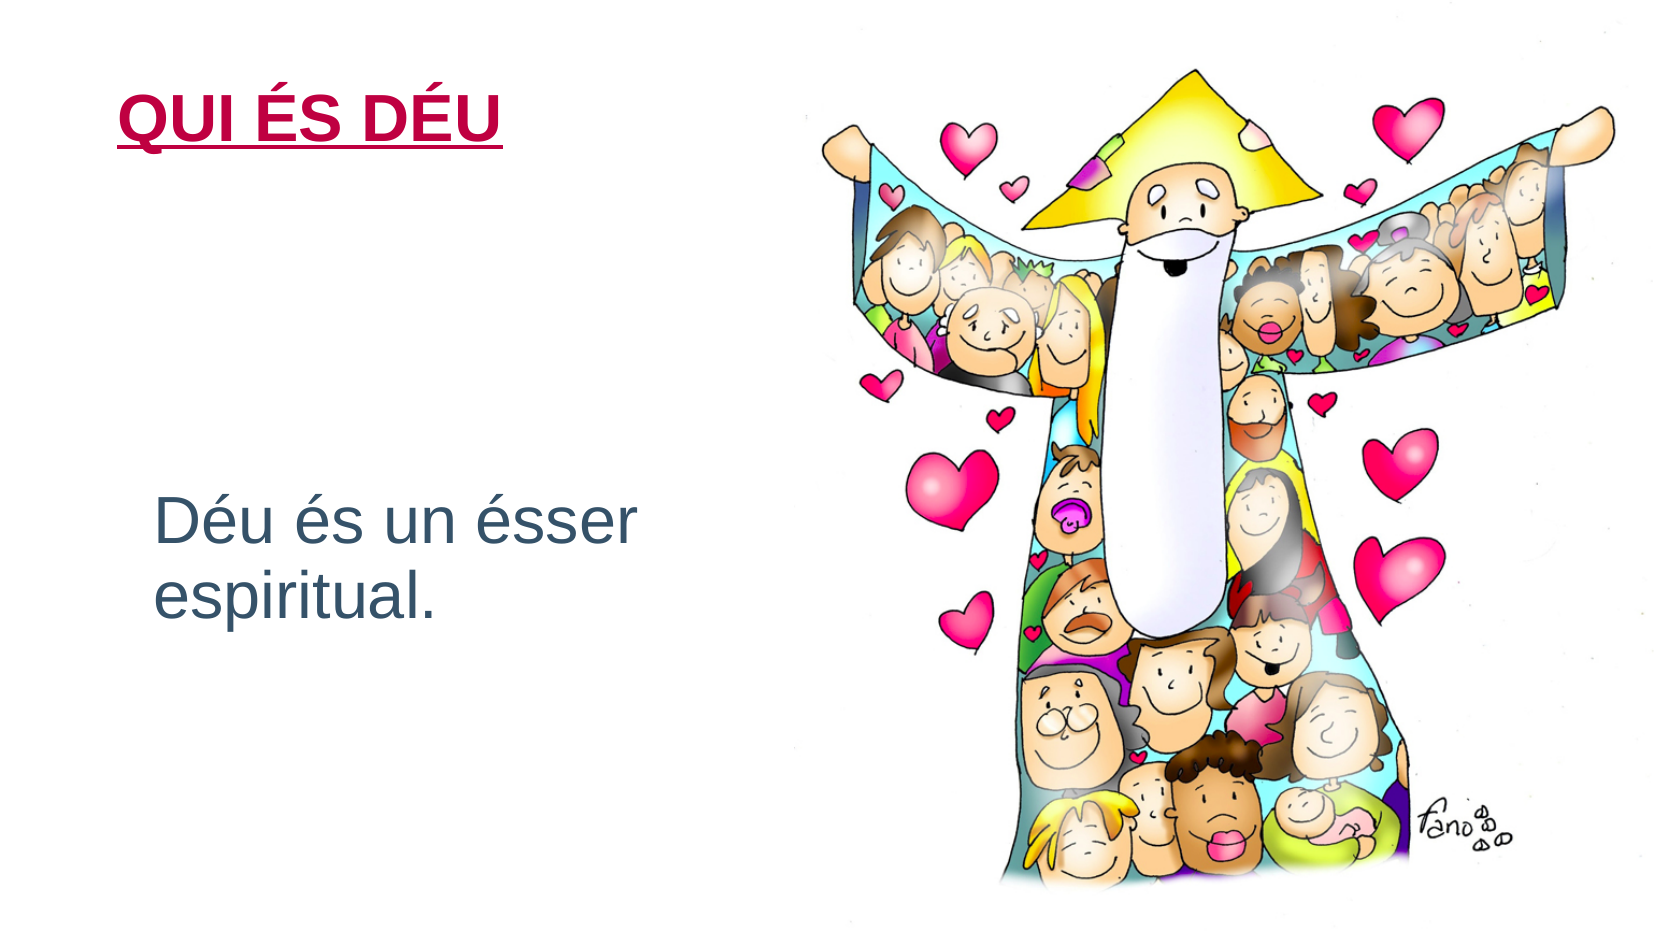

QUI ÉS DÉU
# Déu és un ésser espiritual.